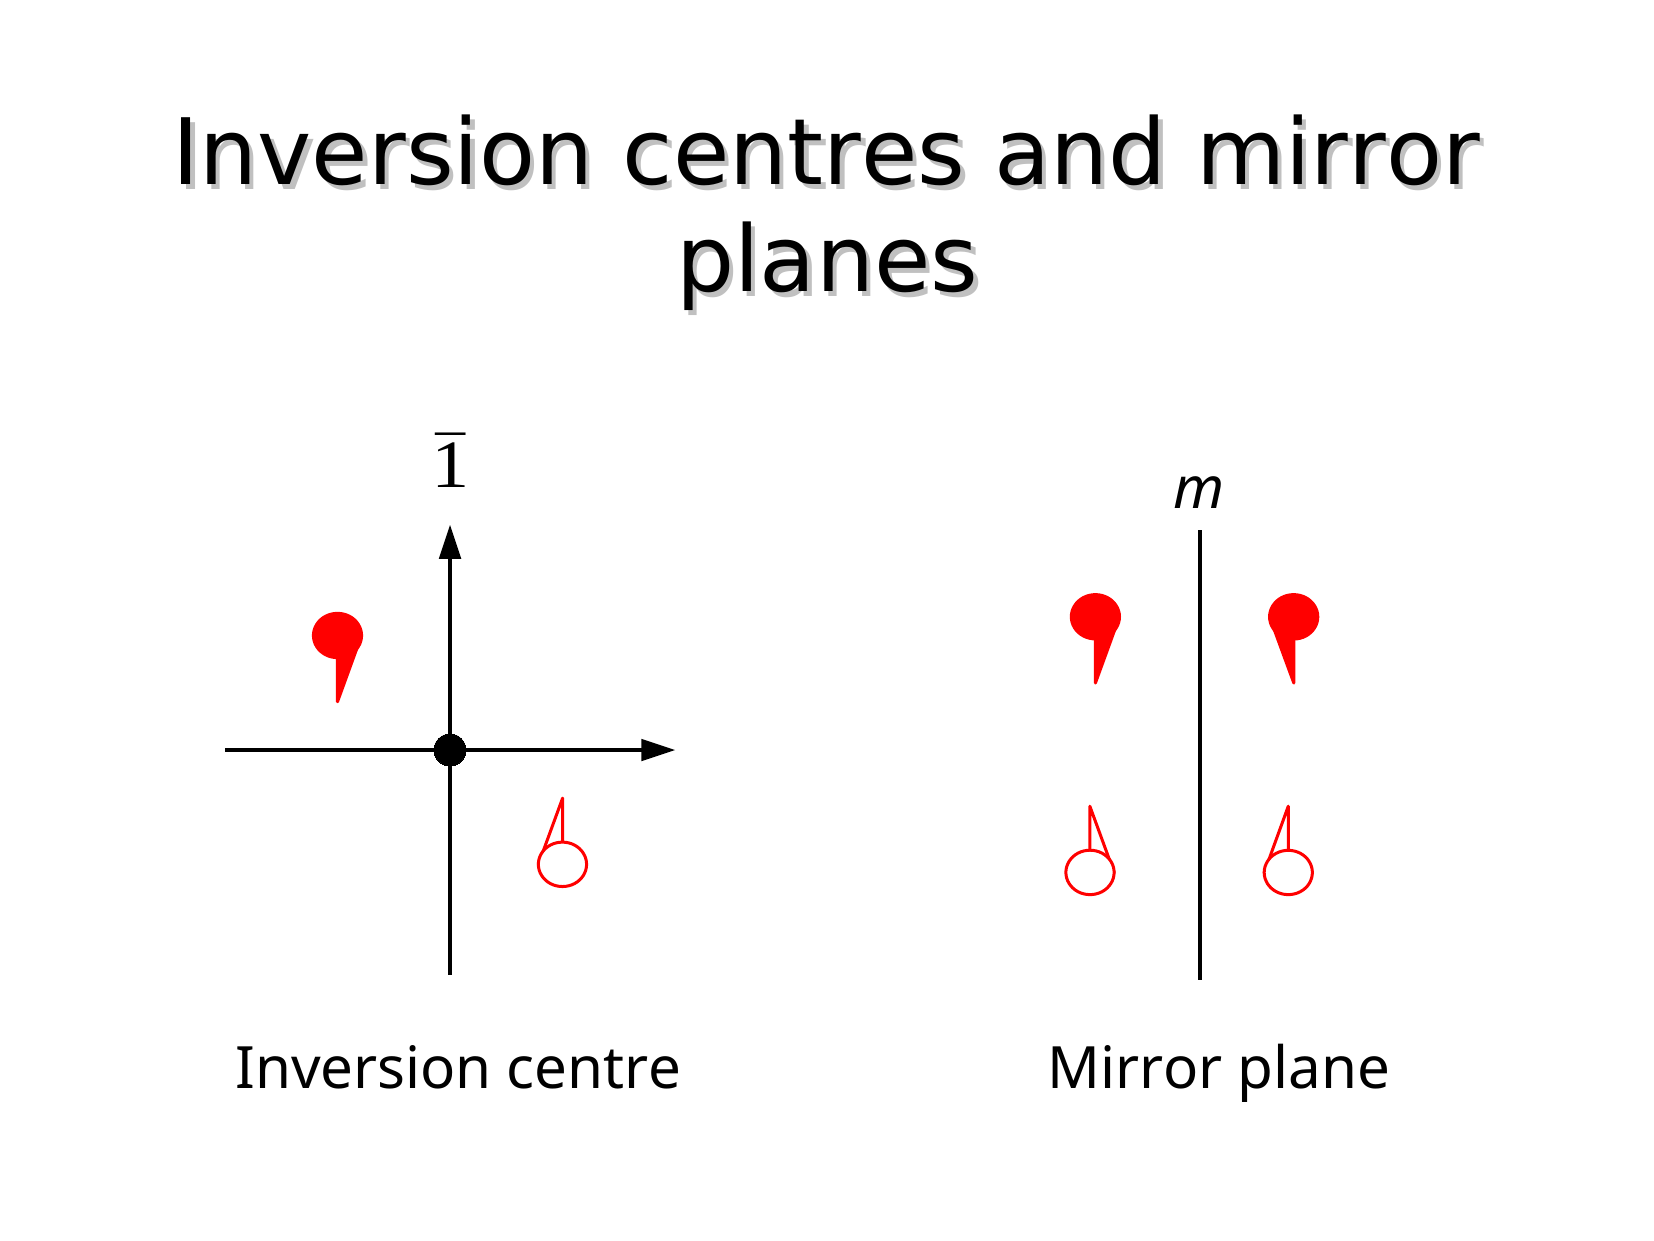

# Inversion centres and mirror planes
m
Inversion centre
Mirror plane